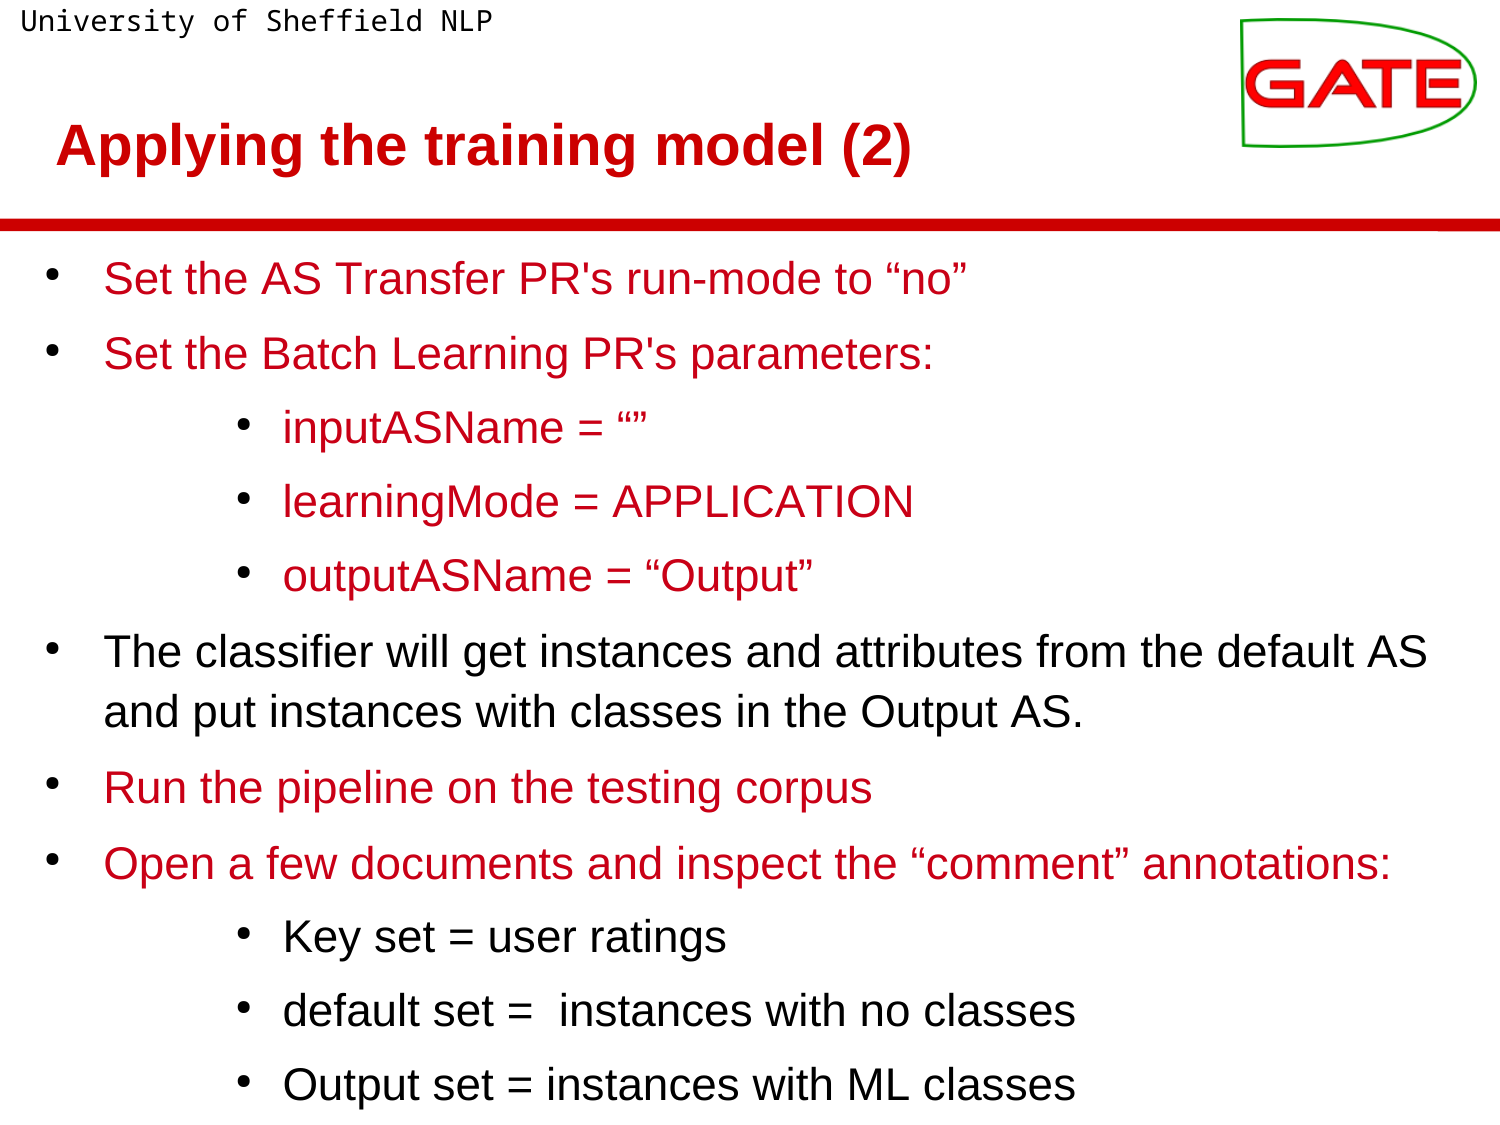

# Applying the training model (2)
Set the AS Transfer PR's run-mode to “no”
Set the Batch Learning PR's parameters:
inputASName = “”
learningMode = APPLICATION
outputASName = “Output”
The classifier will get instances and attributes from the default AS and put instances with classes in the Output AS.
Run the pipeline on the testing corpus
Open a few documents and inspect the “comment” annotations:
Key set = user ratings
default set = instances with no classes
Output set = instances with ML classes